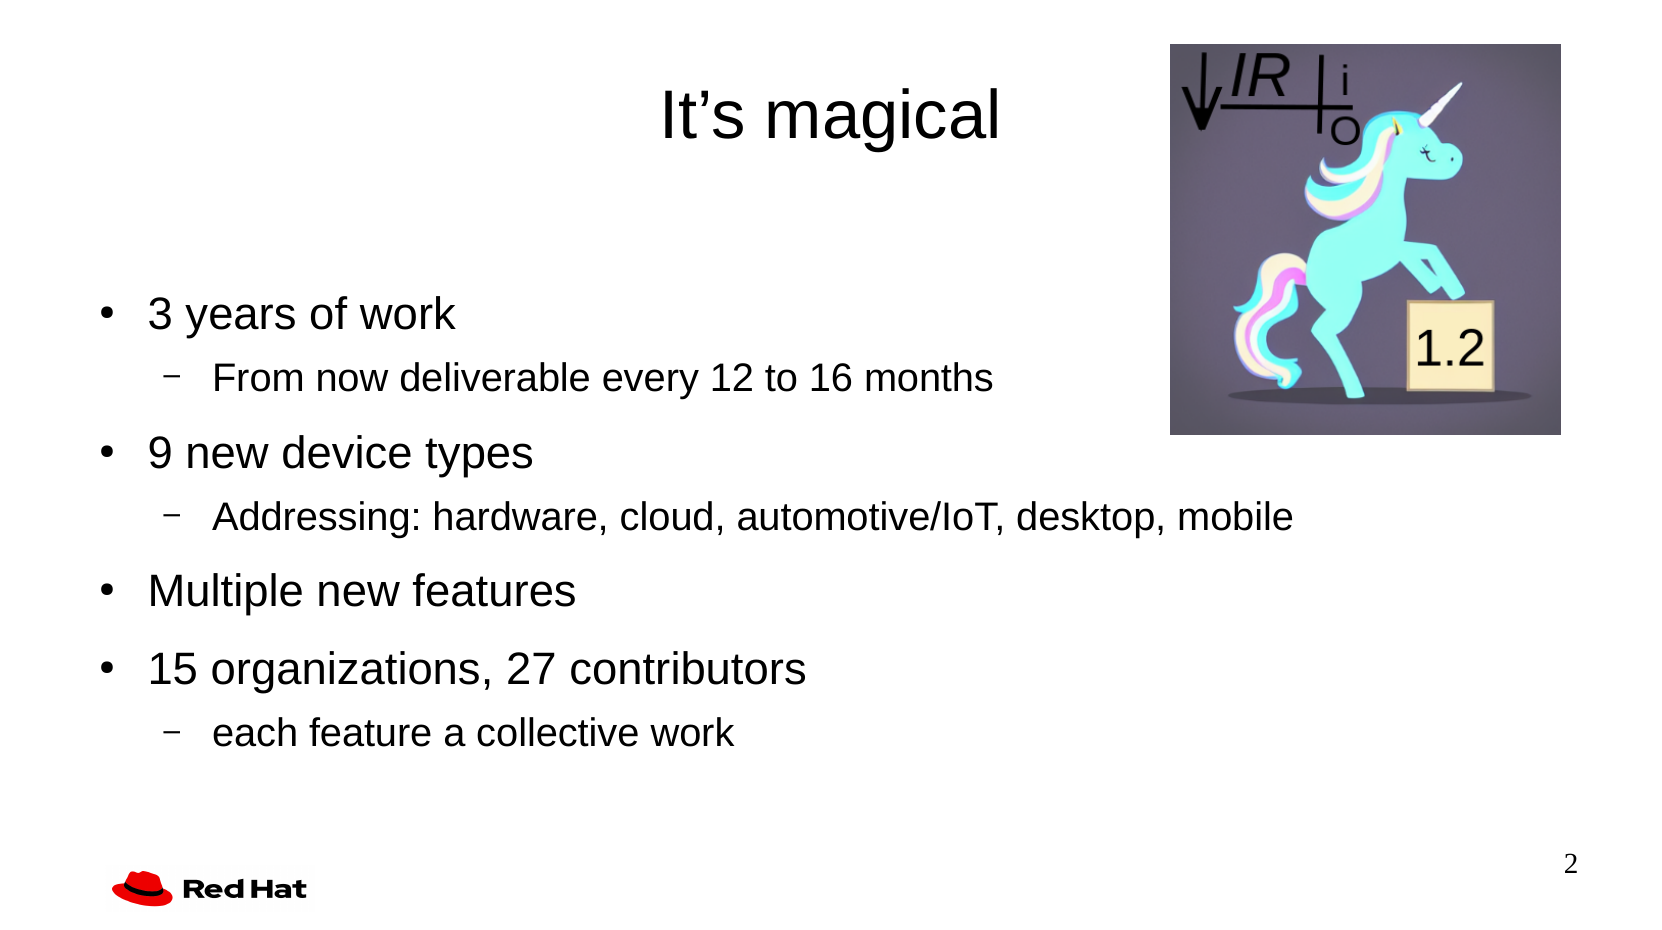

# It’s magical
3 years of work
From now deliverable every 12 to 16 months
9 new device types
Addressing: hardware, cloud, automotive/IoT, desktop, mobile
Multiple new features
15 organizations, 27 contributors
each feature a collective work
2